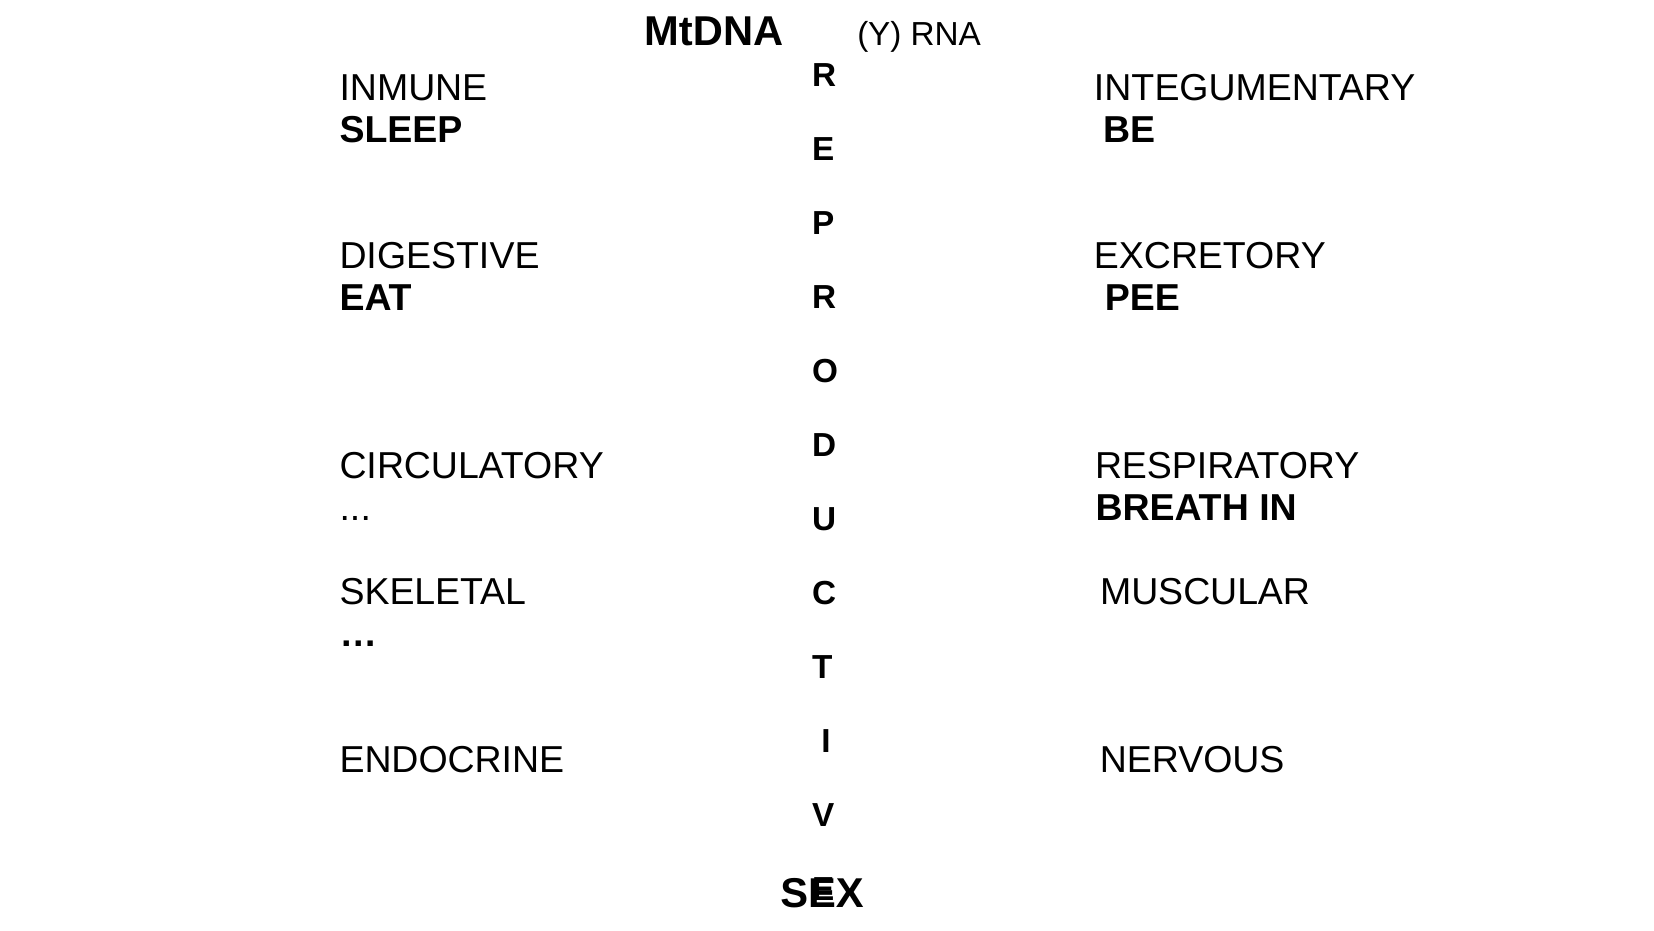

MtDNA (Y) RNA
R E P R O D U C T
 I V E
INMUNE INTEGUMENTARY
SLEEP BE
DIGESTIVE EXCRETORY
EAT PEE
CIRCULATORY RESPIRATORY
... BREATH IN
SKELETAL MUSCULAR
…
ENDOCRINE NERVOUS
 SEX